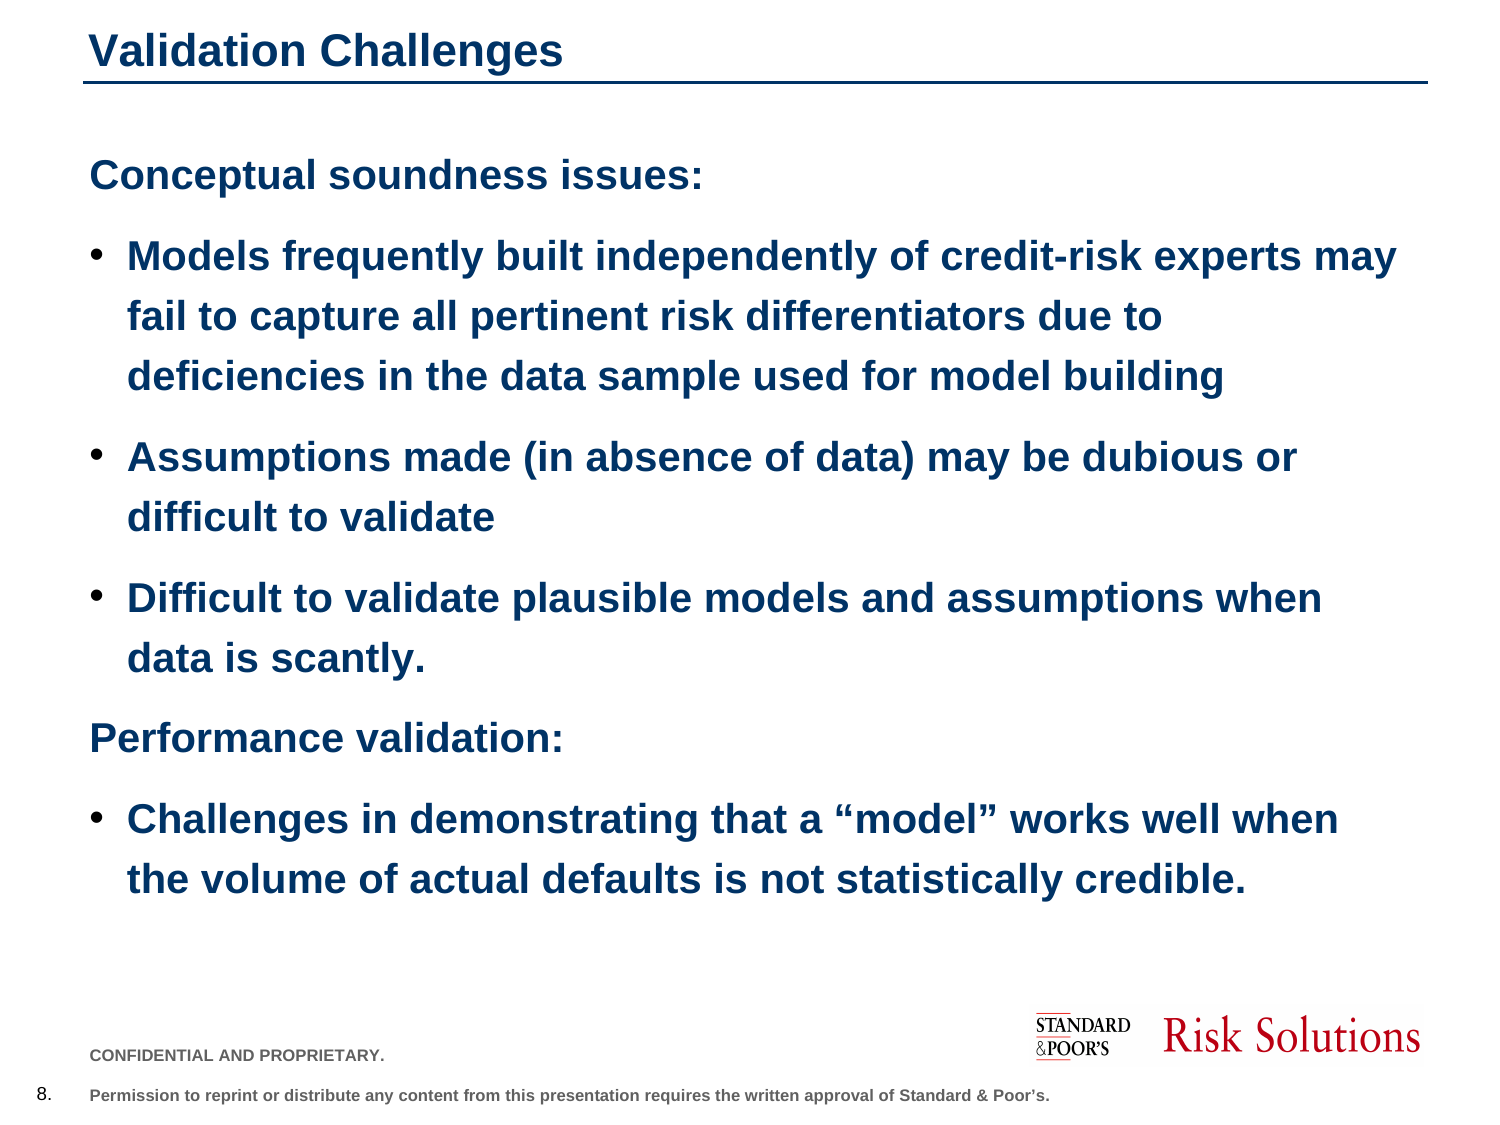

# Validation Challenges
Conceptual soundness issues:
Models frequently built independently of credit-risk experts may fail to capture all pertinent risk differentiators due to deficiencies in the data sample used for model building
Assumptions made (in absence of data) may be dubious or difficult to validate
Difficult to validate plausible models and assumptions when data is scantly.
Performance validation:
Challenges in demonstrating that a “model” works well when the volume of actual defaults is not statistically credible.